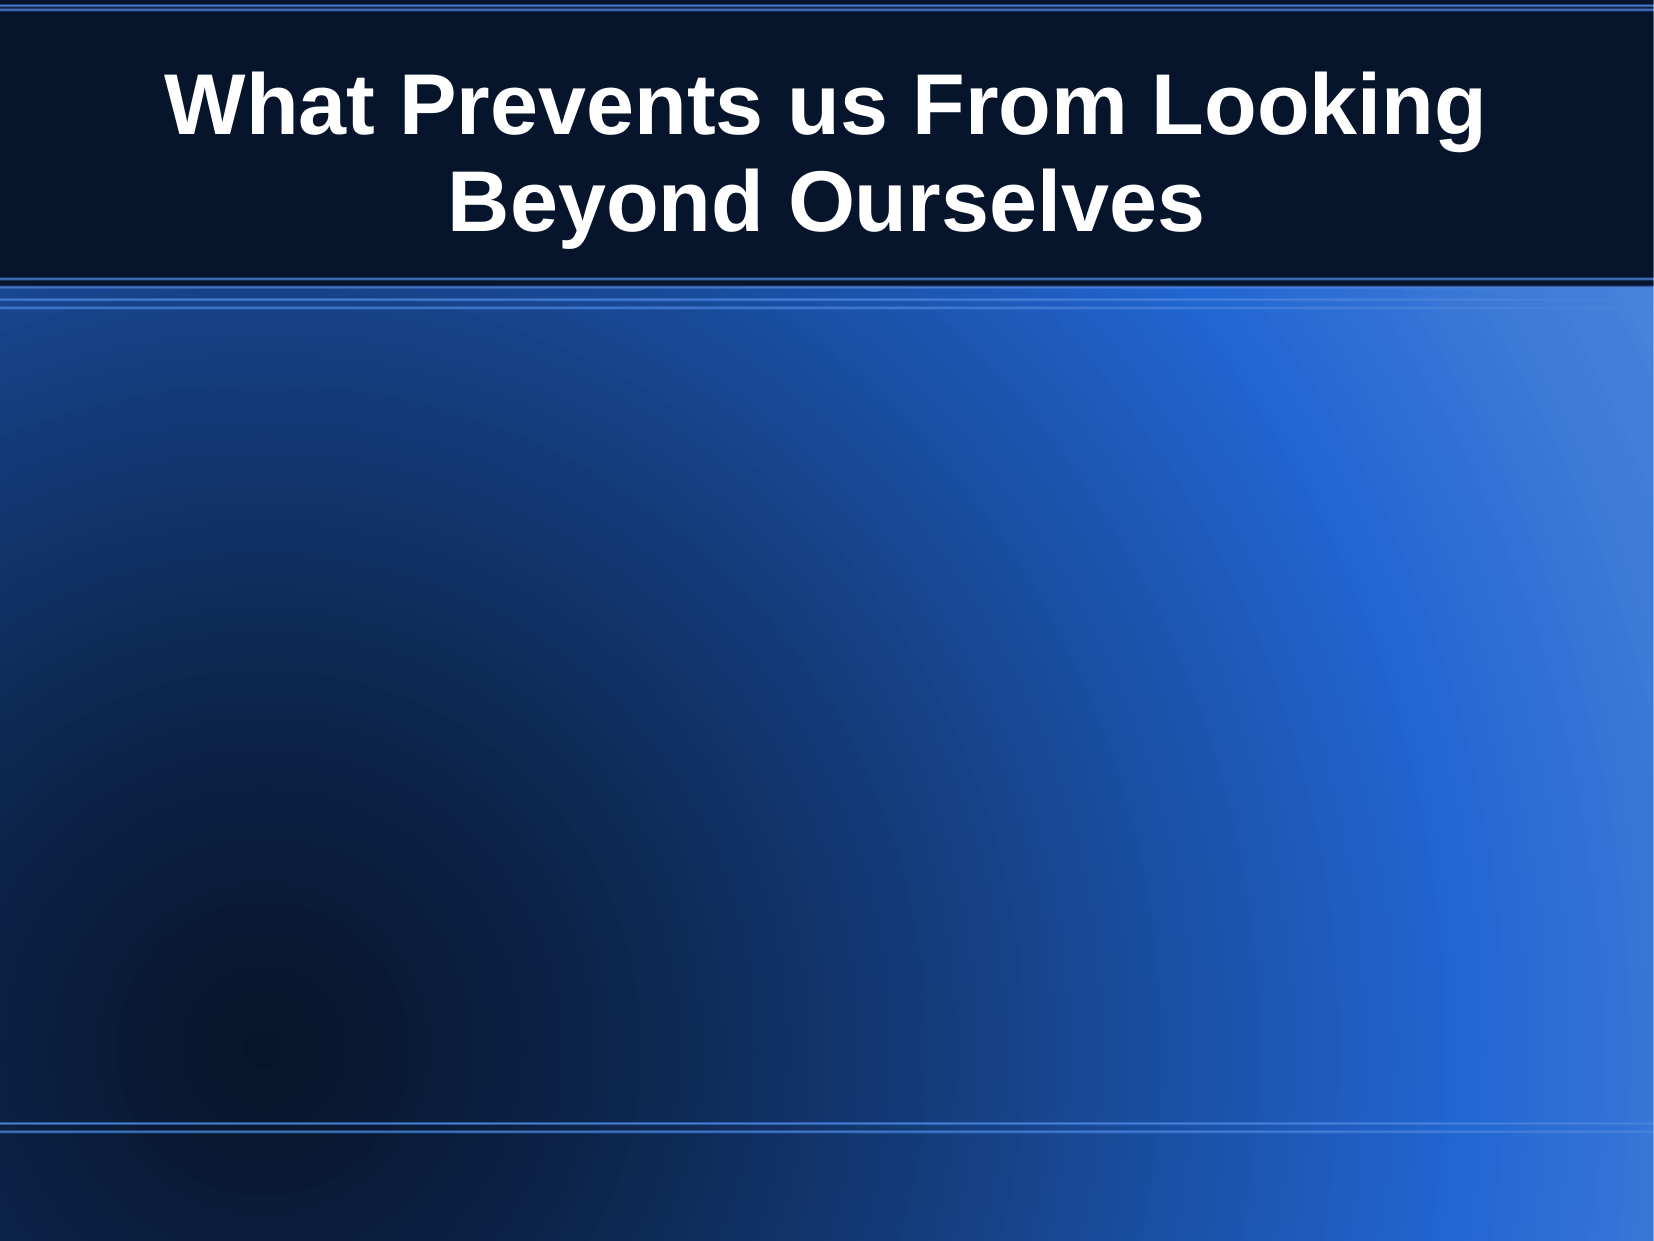

# What Prevents us From Looking Beyond Ourselves